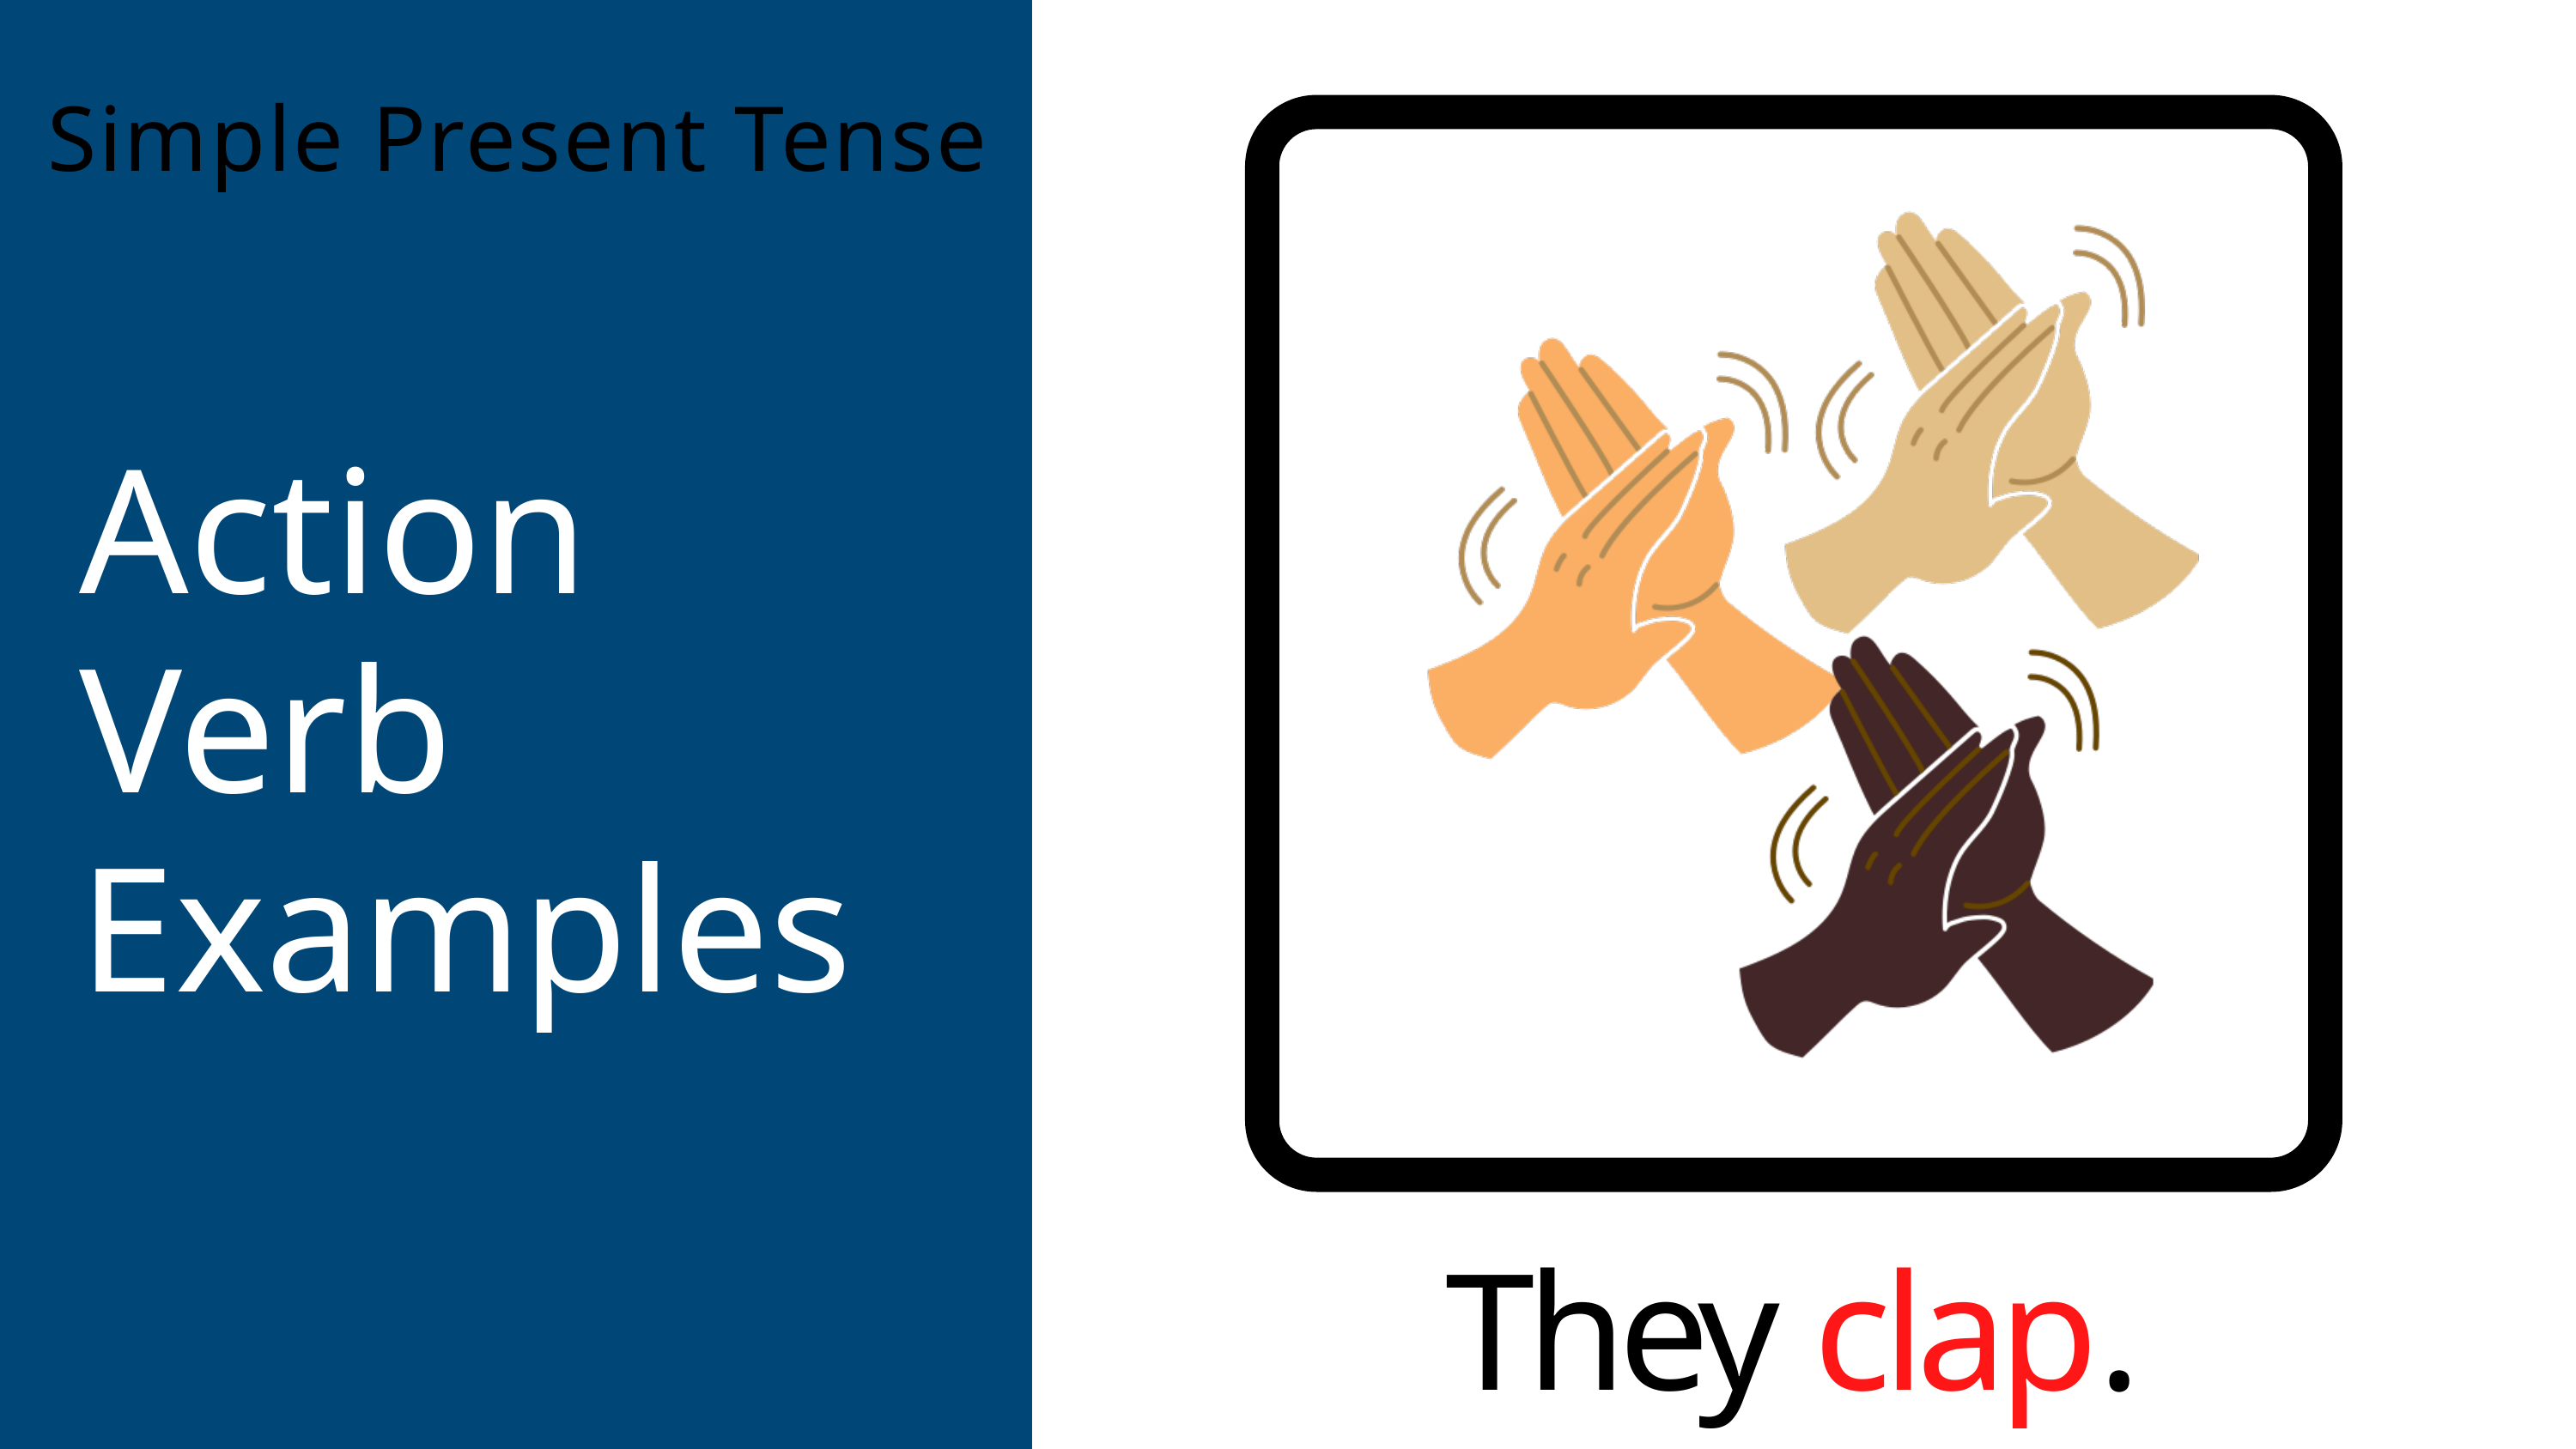

Simple Present Tense
Action Verb Examples
They clap.